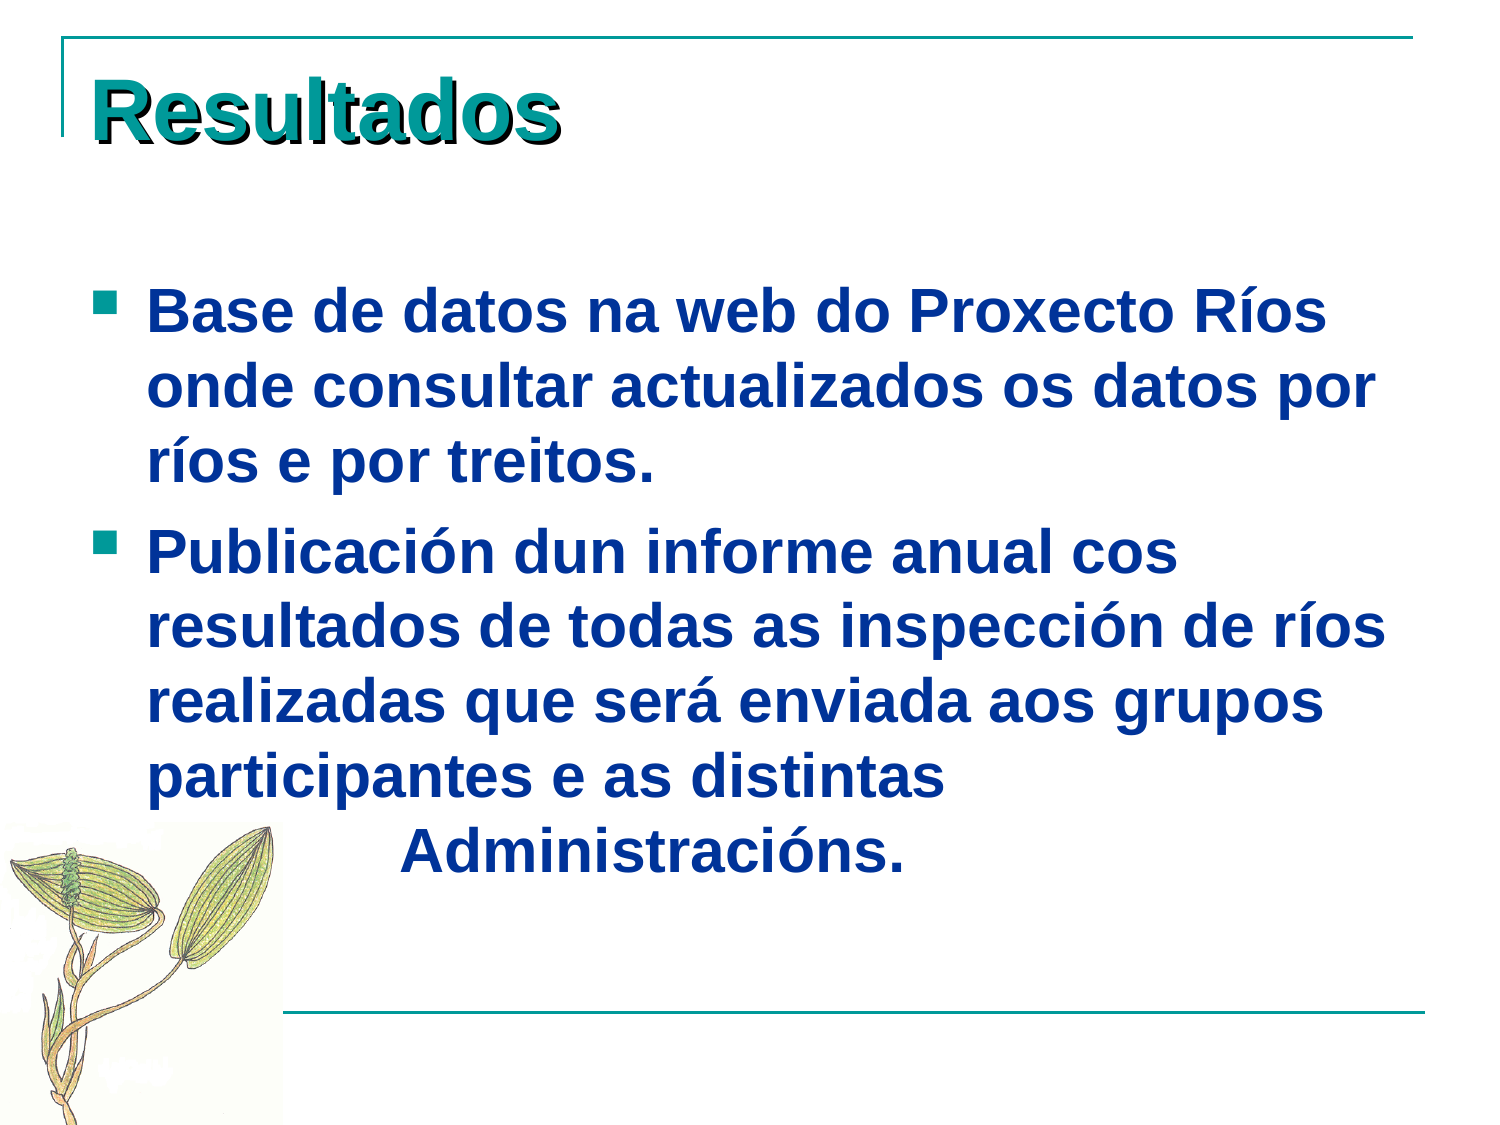

# Resultados
Base de datos na web do Proxecto Ríos onde consultar actualizados os datos por ríos e por treitos.
Publicación dun informe anual cos resultados de todas as inspección de ríos realizadas que será enviada aos grupos participantes e as distintas 				 Administracións.